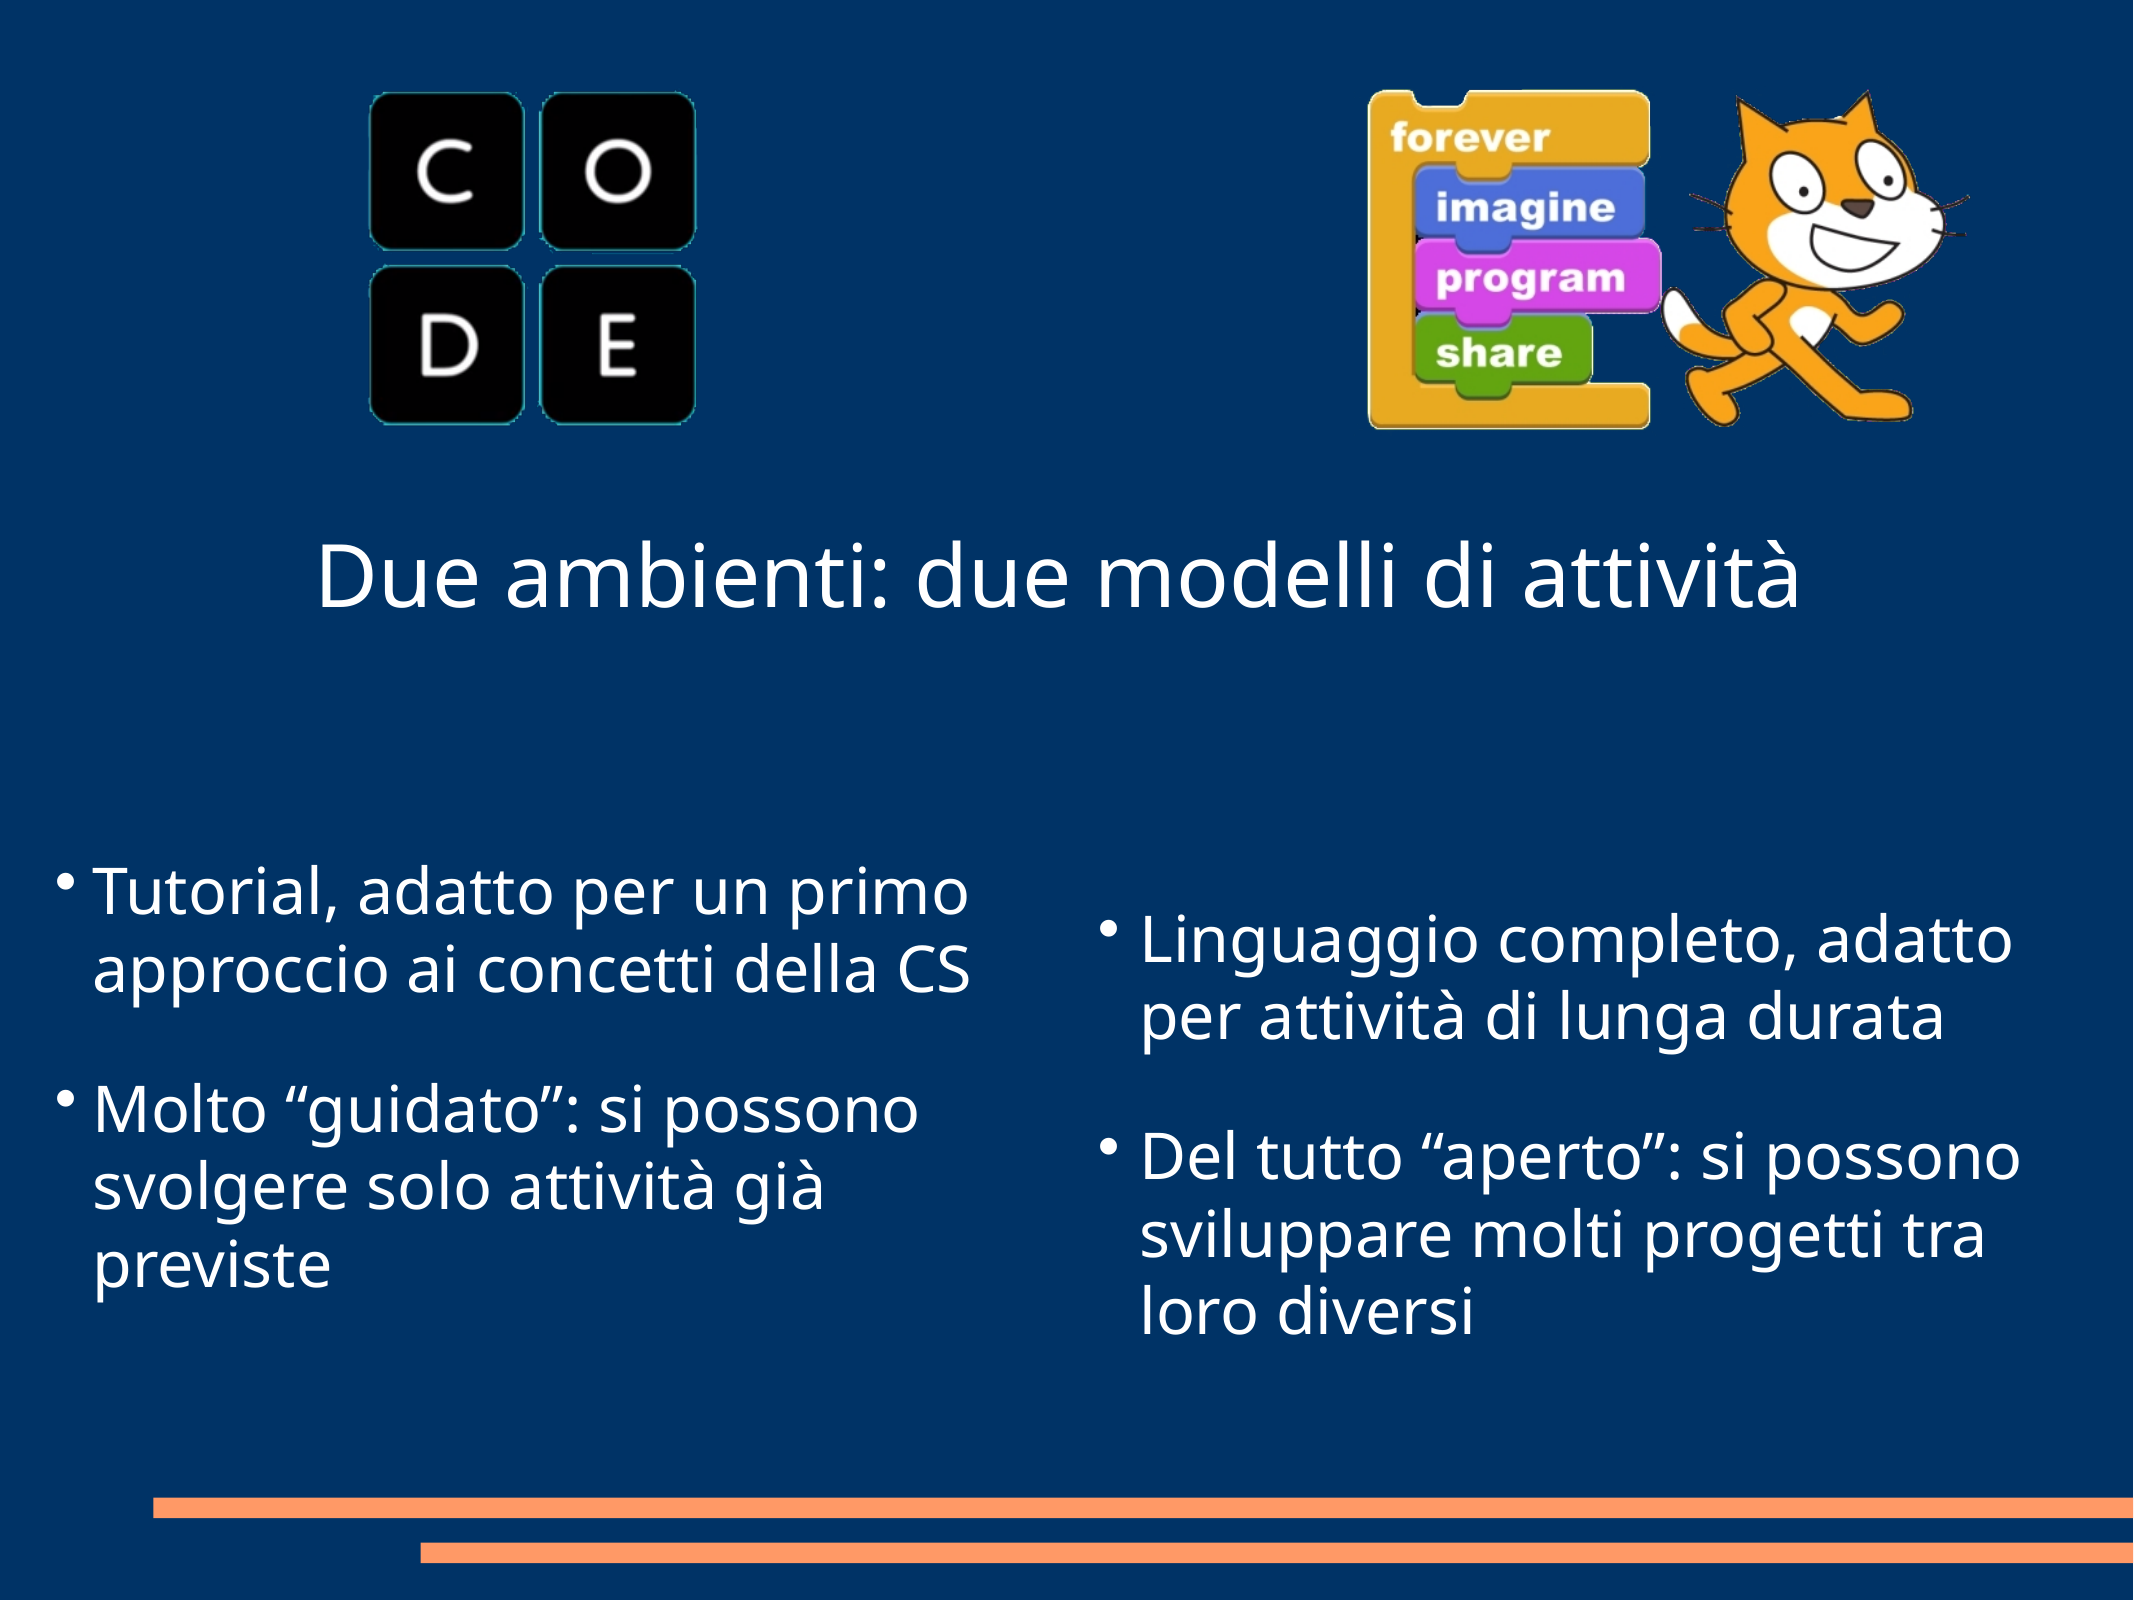

Due ambienti: due modelli di attività
Tutorial, adatto per un primo approccio ai concetti della CS
Molto “guidato”: si possono svolgere solo attività già previste
Linguaggio completo, adatto per attività di lunga durata
Del tutto “aperto”: si possono sviluppare molti progetti tra loro diversi